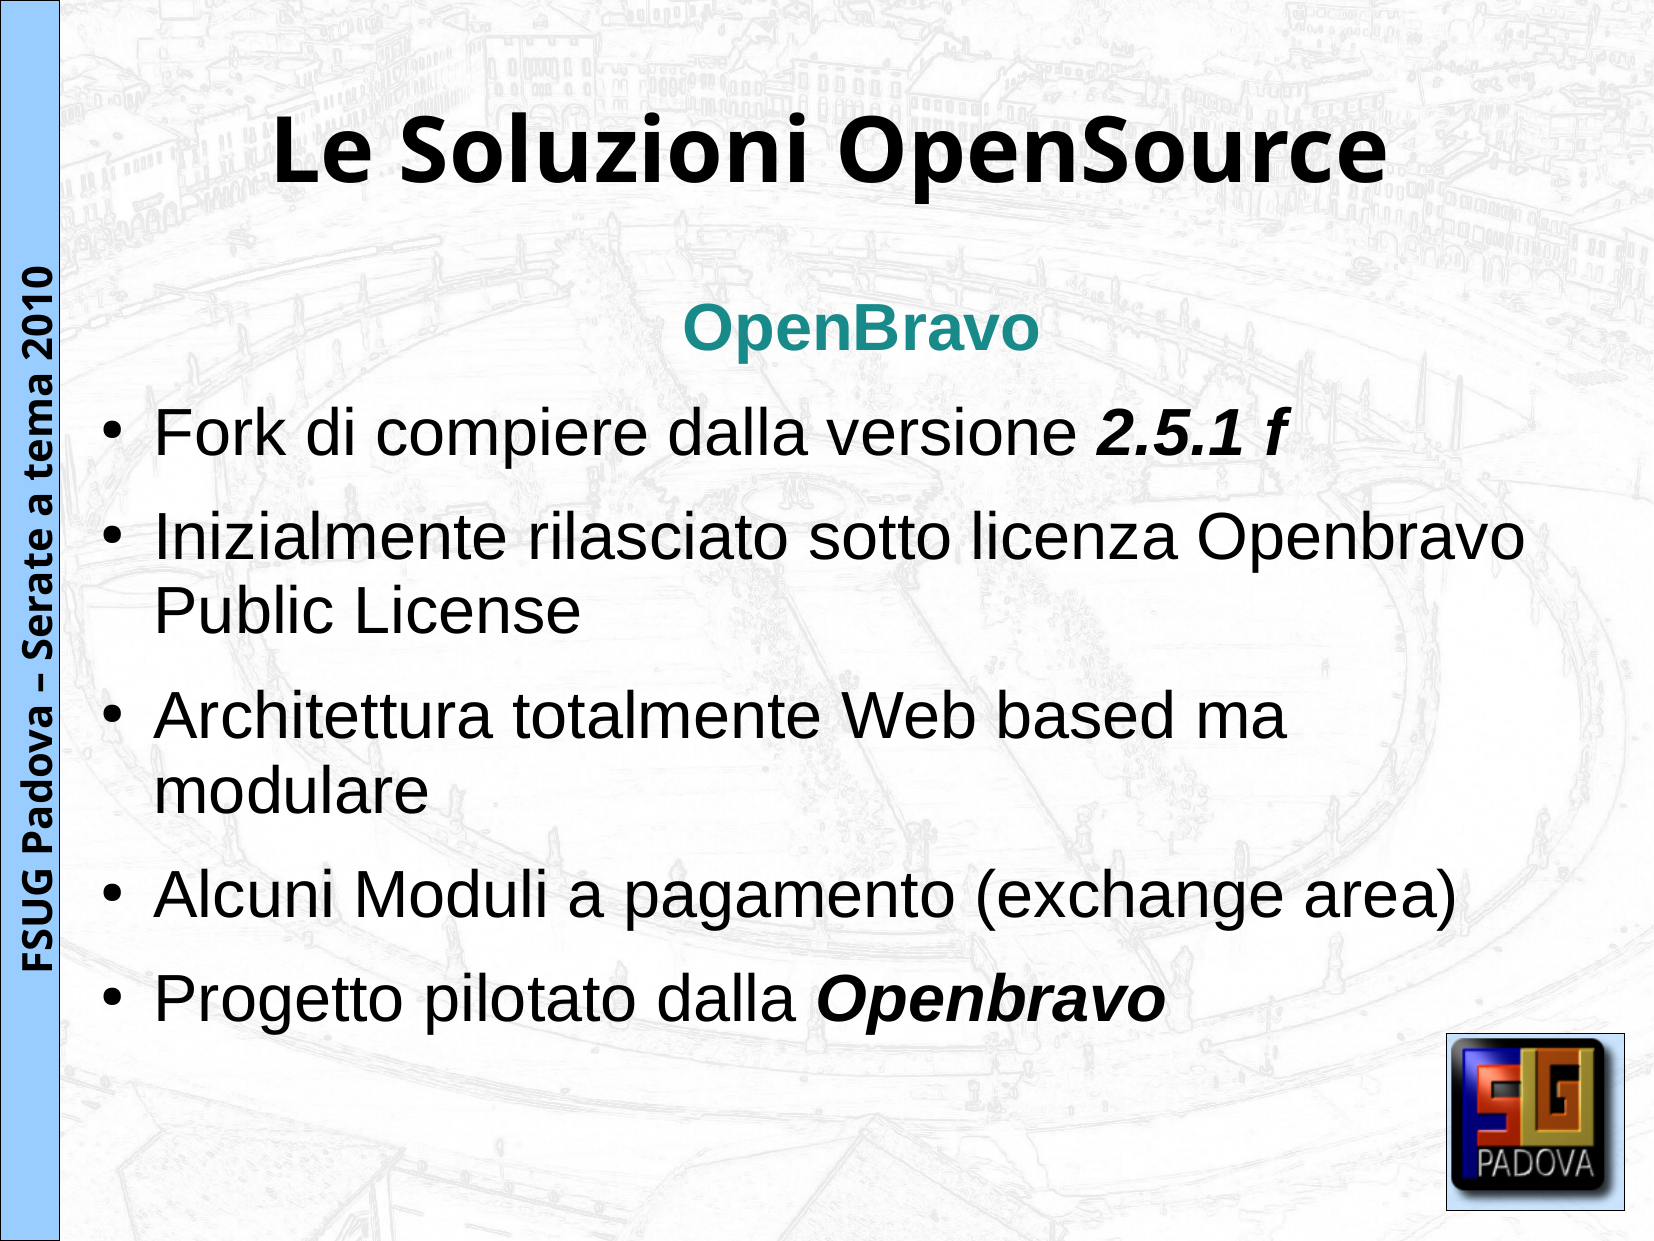

# Le Soluzioni OpenSource
OpenBravo
Fork di compiere dalla versione 2.5.1 f
Inizialmente rilasciato sotto licenza Openbravo Public License
Architettura totalmente Web based ma modulare
Alcuni Moduli a pagamento (exchange area)
Progetto pilotato dalla Openbravo
FSUG Padova – Serate a tema 2010